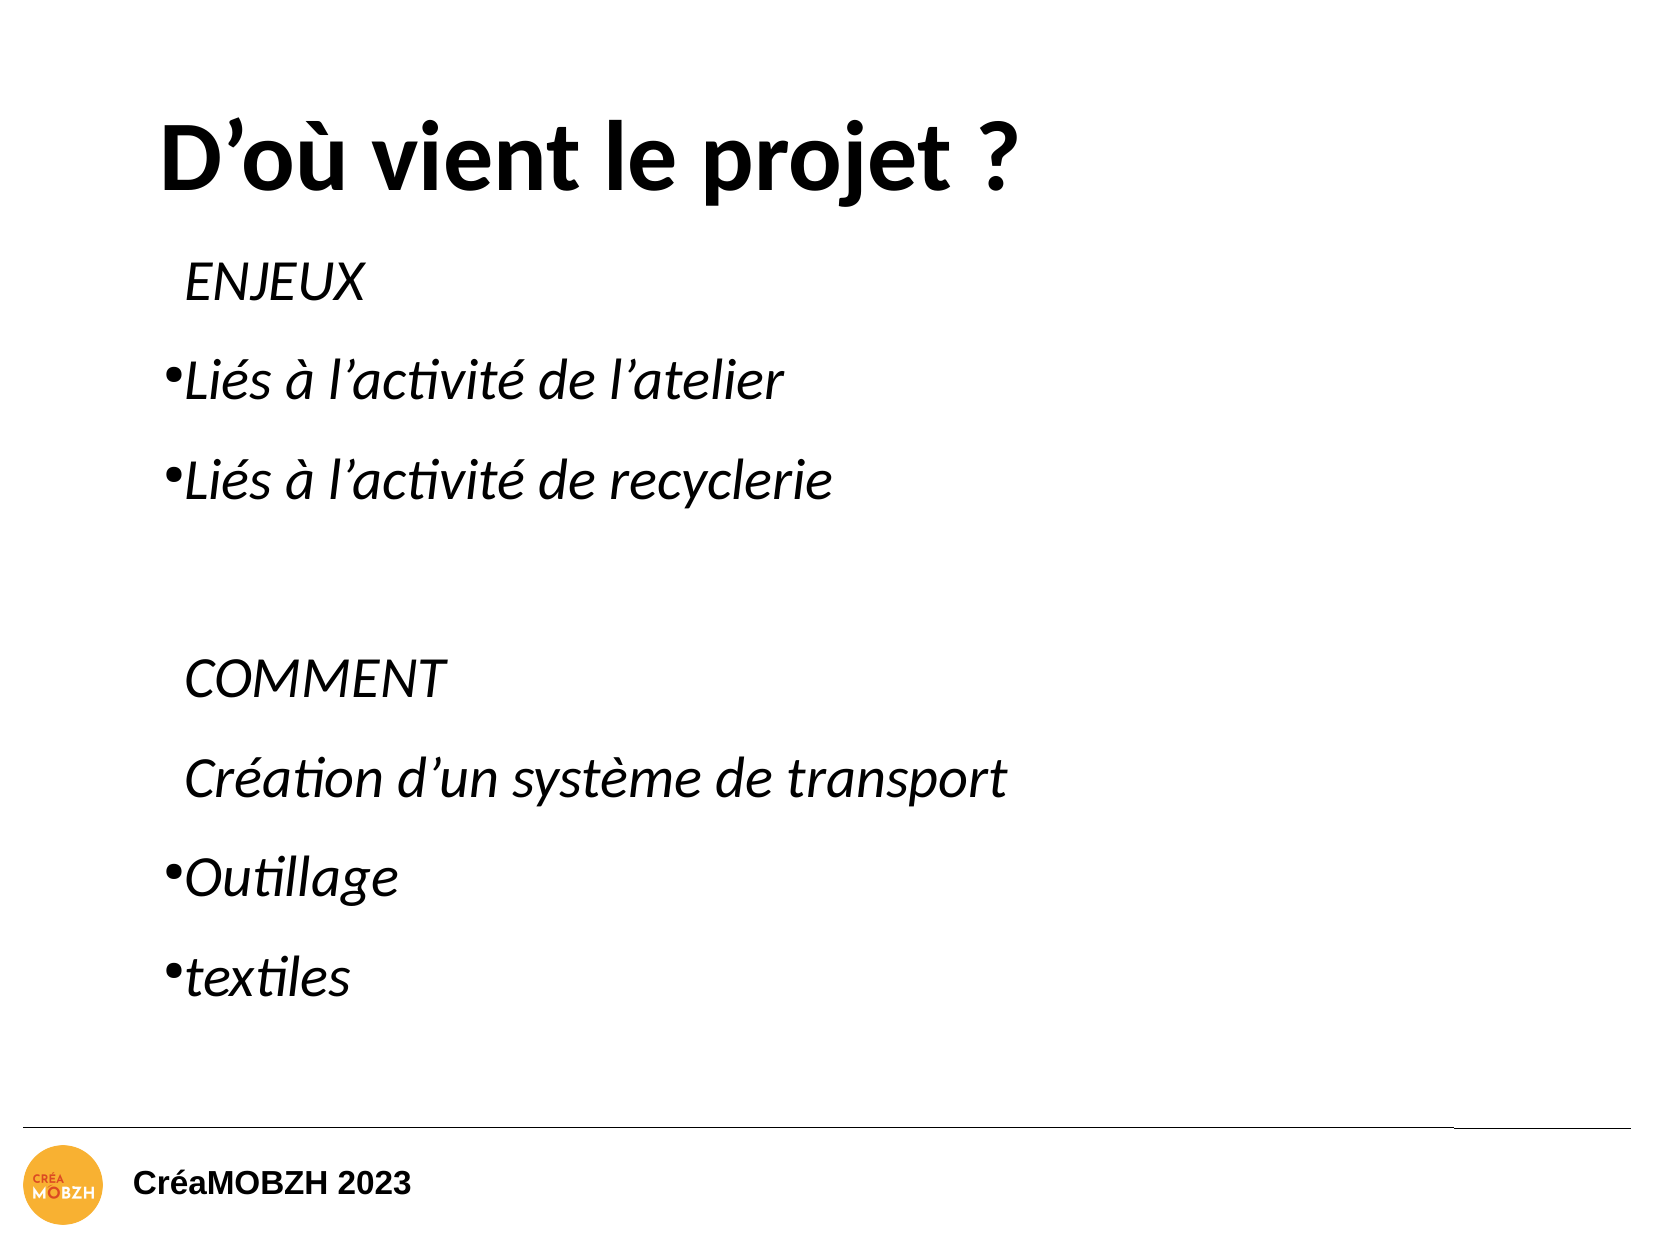

# D’où vient le projet ?
ENJEUX
Liés à l’activité de l’atelier
Liés à l’activité de recyclerie
COMMENT
Création d’un système de transport
Outillage
textiles
CréaMOBZH 2023